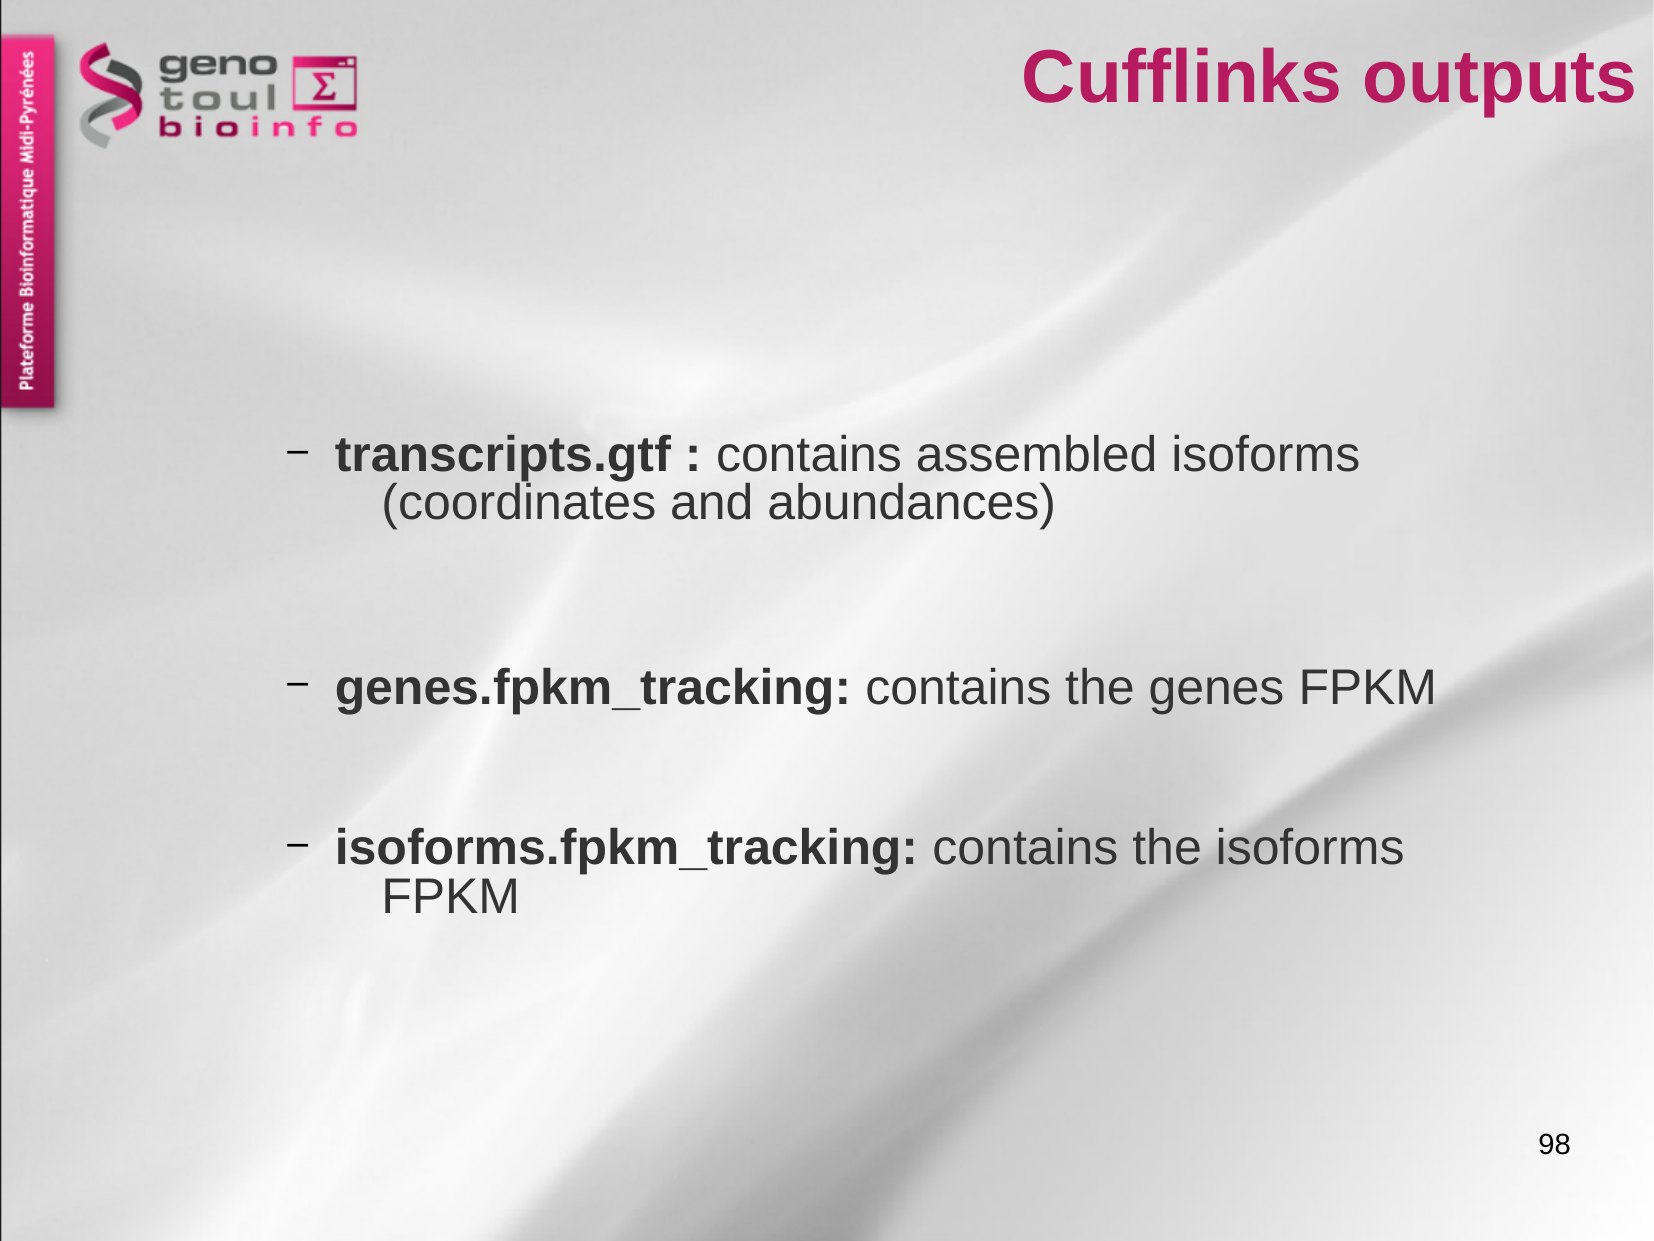

Cufflinks outputs
# transcripts.gtf : contains assembled isoforms (coordinates and abundances)
genes.fpkm_tracking: contains the genes FPKM
isoforms.fpkm_tracking: contains the isoforms FPKM